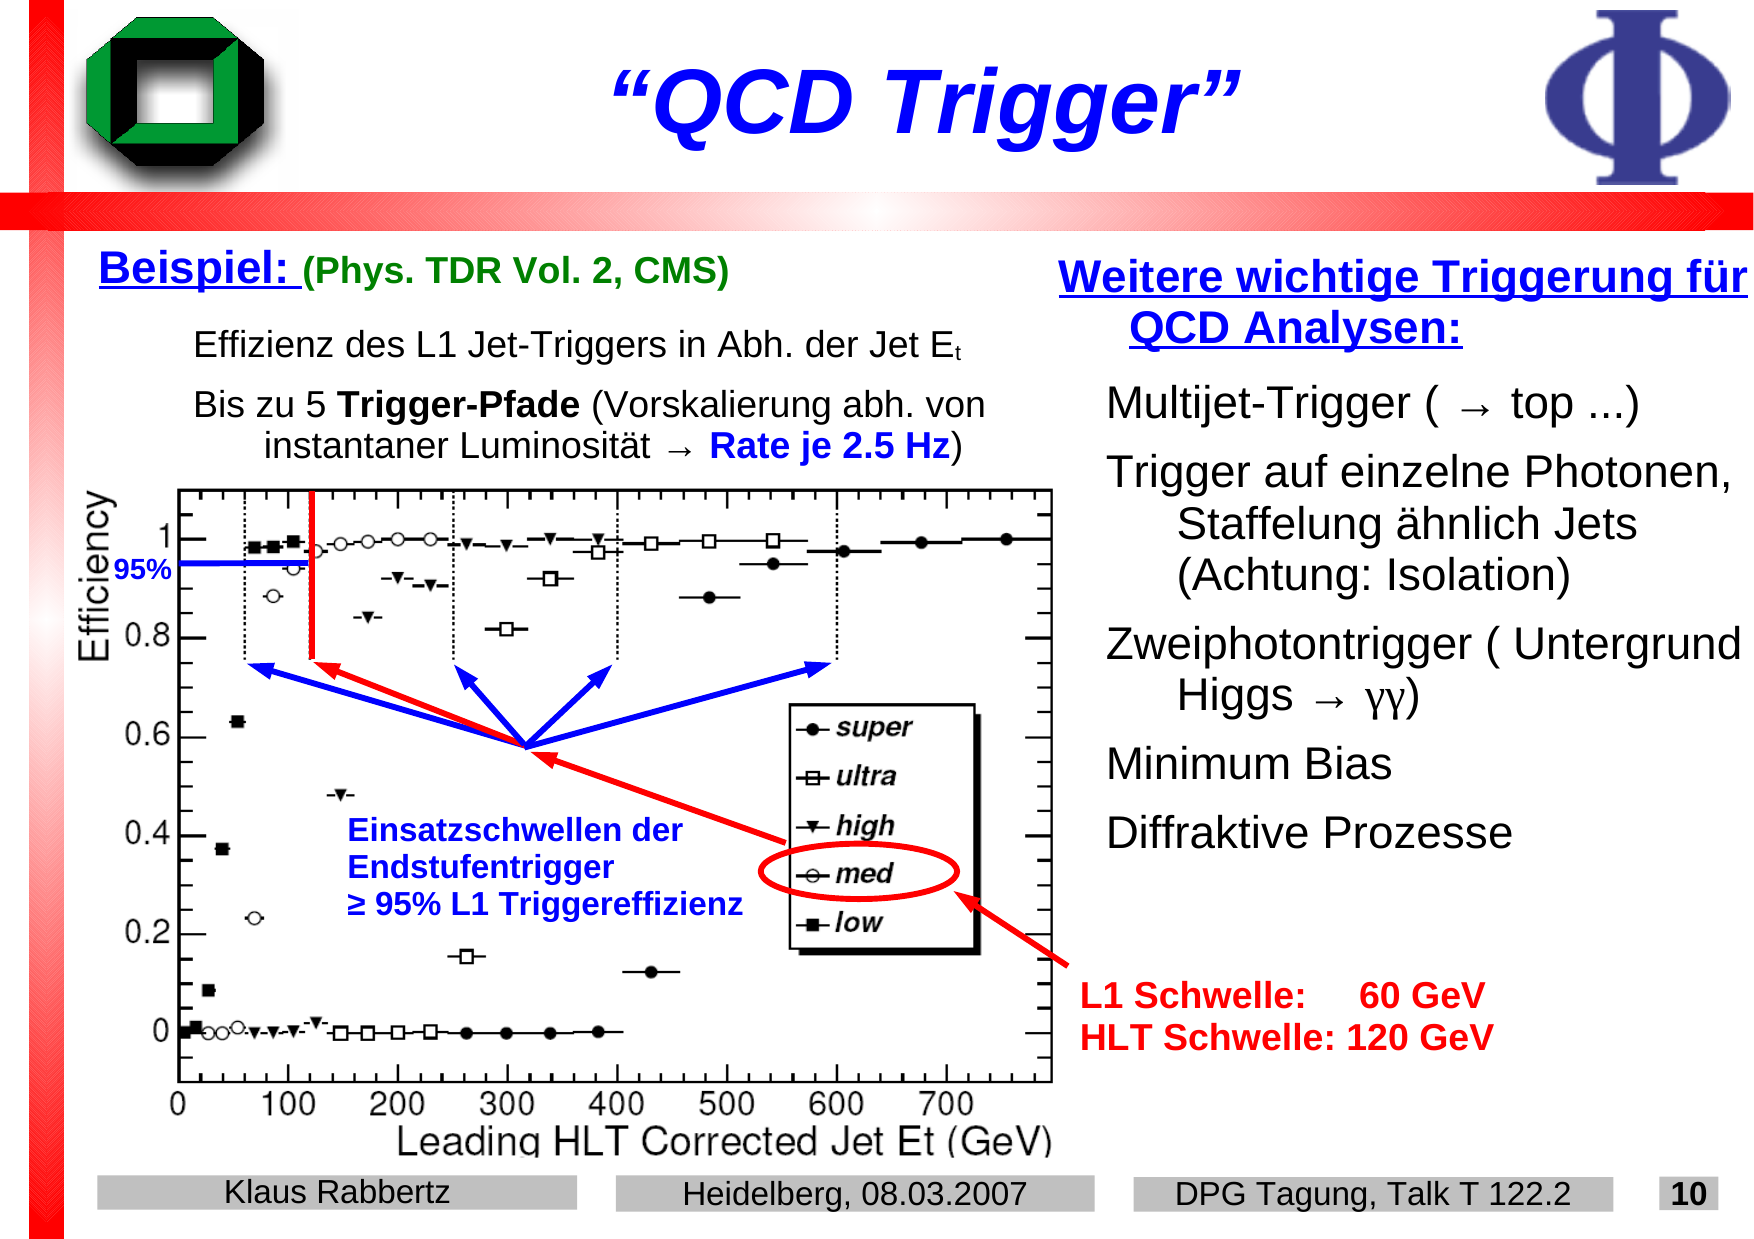

# “QCD Trigger”
Beispiel: (Phys. TDR Vol. 2, CMS)
Effizienz des L1 Jet-Triggers in Abh. der Jet Et
Bis zu 5 Trigger-Pfade (Vorskalierung abh. von instantaner Luminosität → Rate je 2.5 Hz)
Weitere wichtige Triggerung für QCD Analysen:
Multijet-Trigger ( → top ...)
Trigger auf einzelne Photonen, Staffelung ähnlich Jets (Achtung: Isolation)
Zweiphotontrigger ( Untergrund Higgs → γγ)
Minimum Bias
Diffraktive Prozesse
95%
Einsatzschwellen der
Endstufentrigger
≥ 95% L1 Triggereffizienz
L1 Schwelle: 60 GeV
HLT Schwelle: 120 GeV